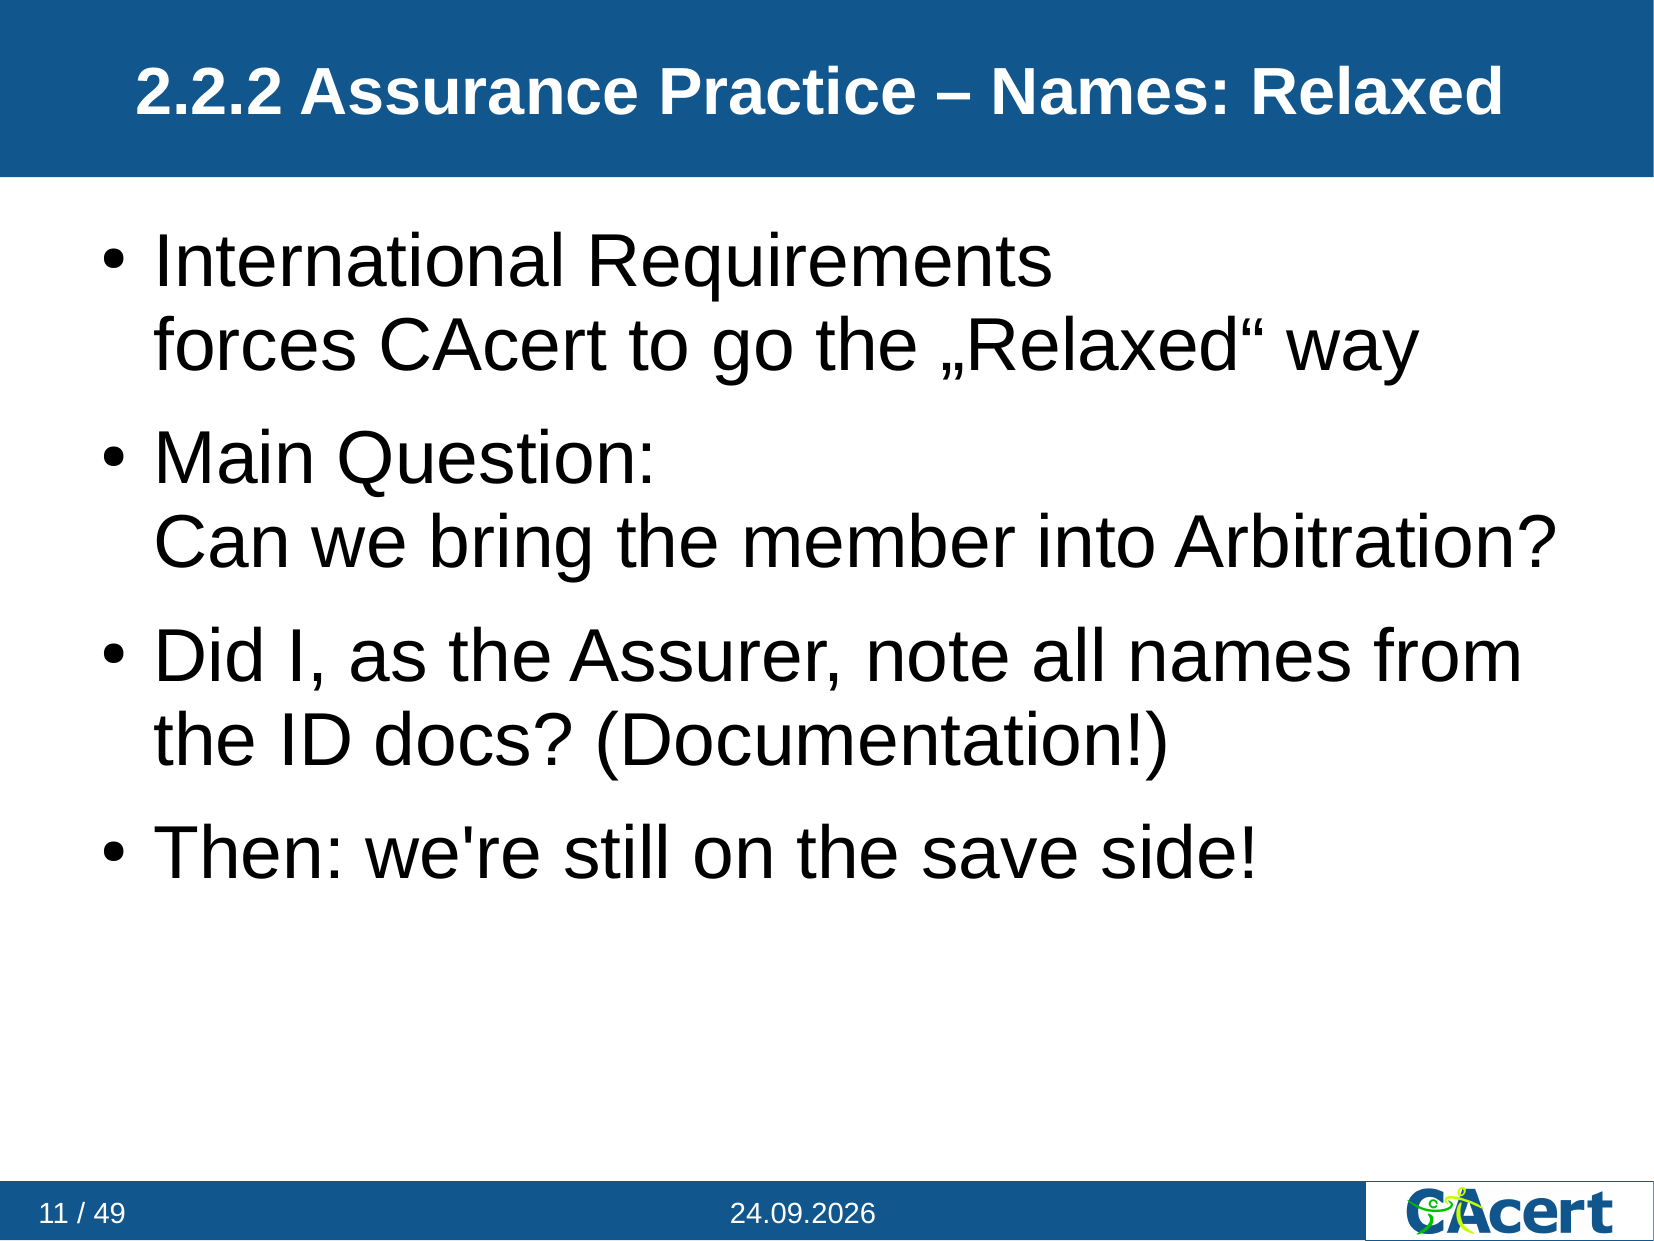

# 2.2.2 Assurance Practice – Names: Relaxed
International Requirements
forces CAcert to go the „Relaxed“ way
Main Question:
Can we bring the member into Arbitration?
Did I, as the Assurer, note all names from the ID docs? (Documentation!)
Then: we're still on the save side!